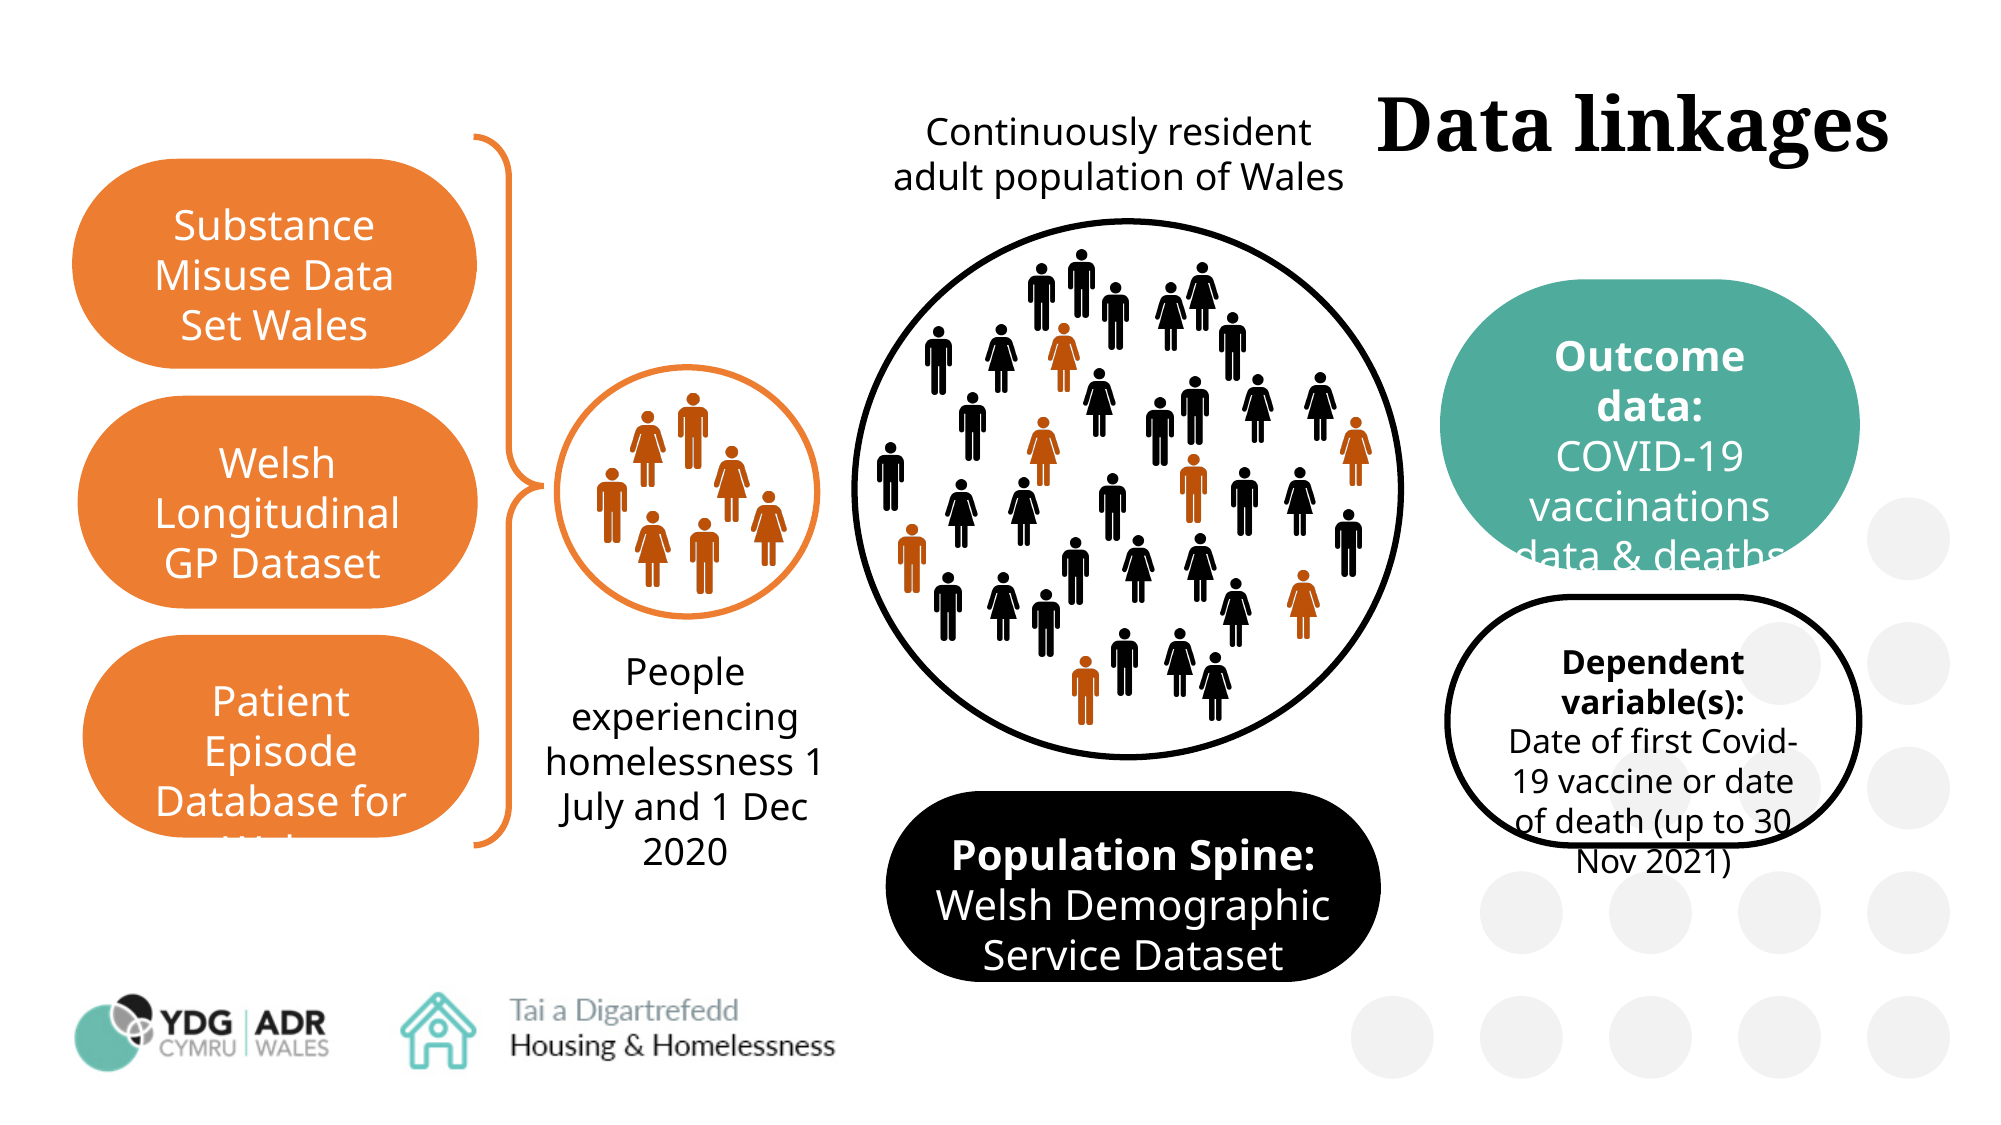

Data linkages
Continuously resident adult population of Wales
Substance Misuse Data Set Wales
Outcome data:
COVID-19 vaccinations data & deaths data
Welsh Longitudinal GP Dataset
Dependent variable(s):
Date of first Covid-19 vaccine or date of death (up to 30 Nov 2021)
Patient Episode Database for Wales
People experiencing homelessness 1 July and 1 Dec 2020
Population Spine:
Welsh Demographic Service Dataset